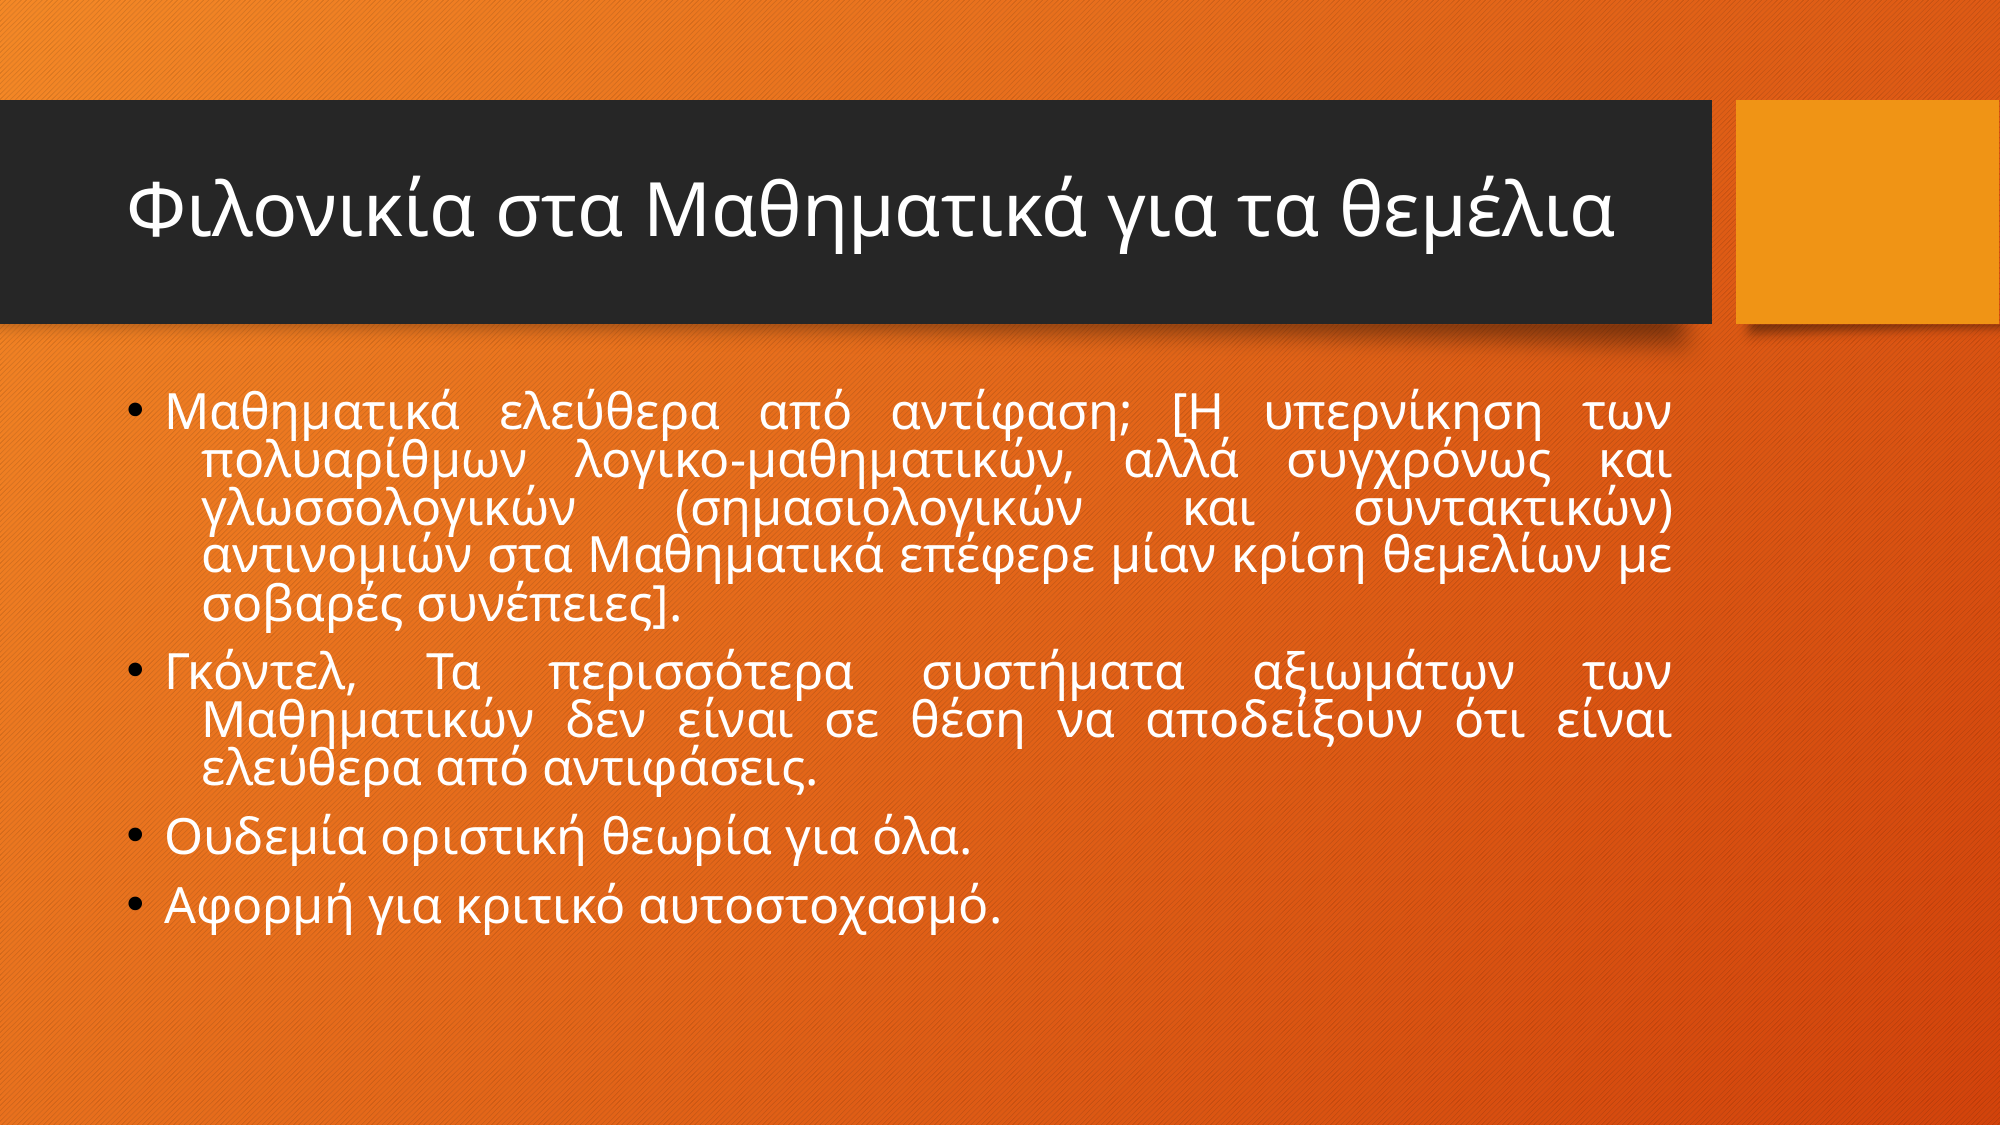

# Φιλονικία στα Μαθηματικά για τα θεμέλια
Μαθηματικά ελεύθερα από αντίφαση; [Η υπερνίκηση των πολυαρίθμων λογικο-μαθηματικών, αλλά συγχρόνως και γλωσσολογικών (σημασιολογικών και συντακτικών) αντινομιών στα Μαθηματικά επέφερε μίαν κρίση θεμελίων με σοβαρές συνέπειες].
Γκόντελ, Τα περισσότερα συστήματα αξιωμάτων των Μαθηματικών δεν είναι σε θέση να αποδείξουν ότι είναι ελεύθερα από αντιφάσεις.
Ουδεμία οριστική θεωρία για όλα.
Αφορμή για κριτικό αυτοστοχασμό.